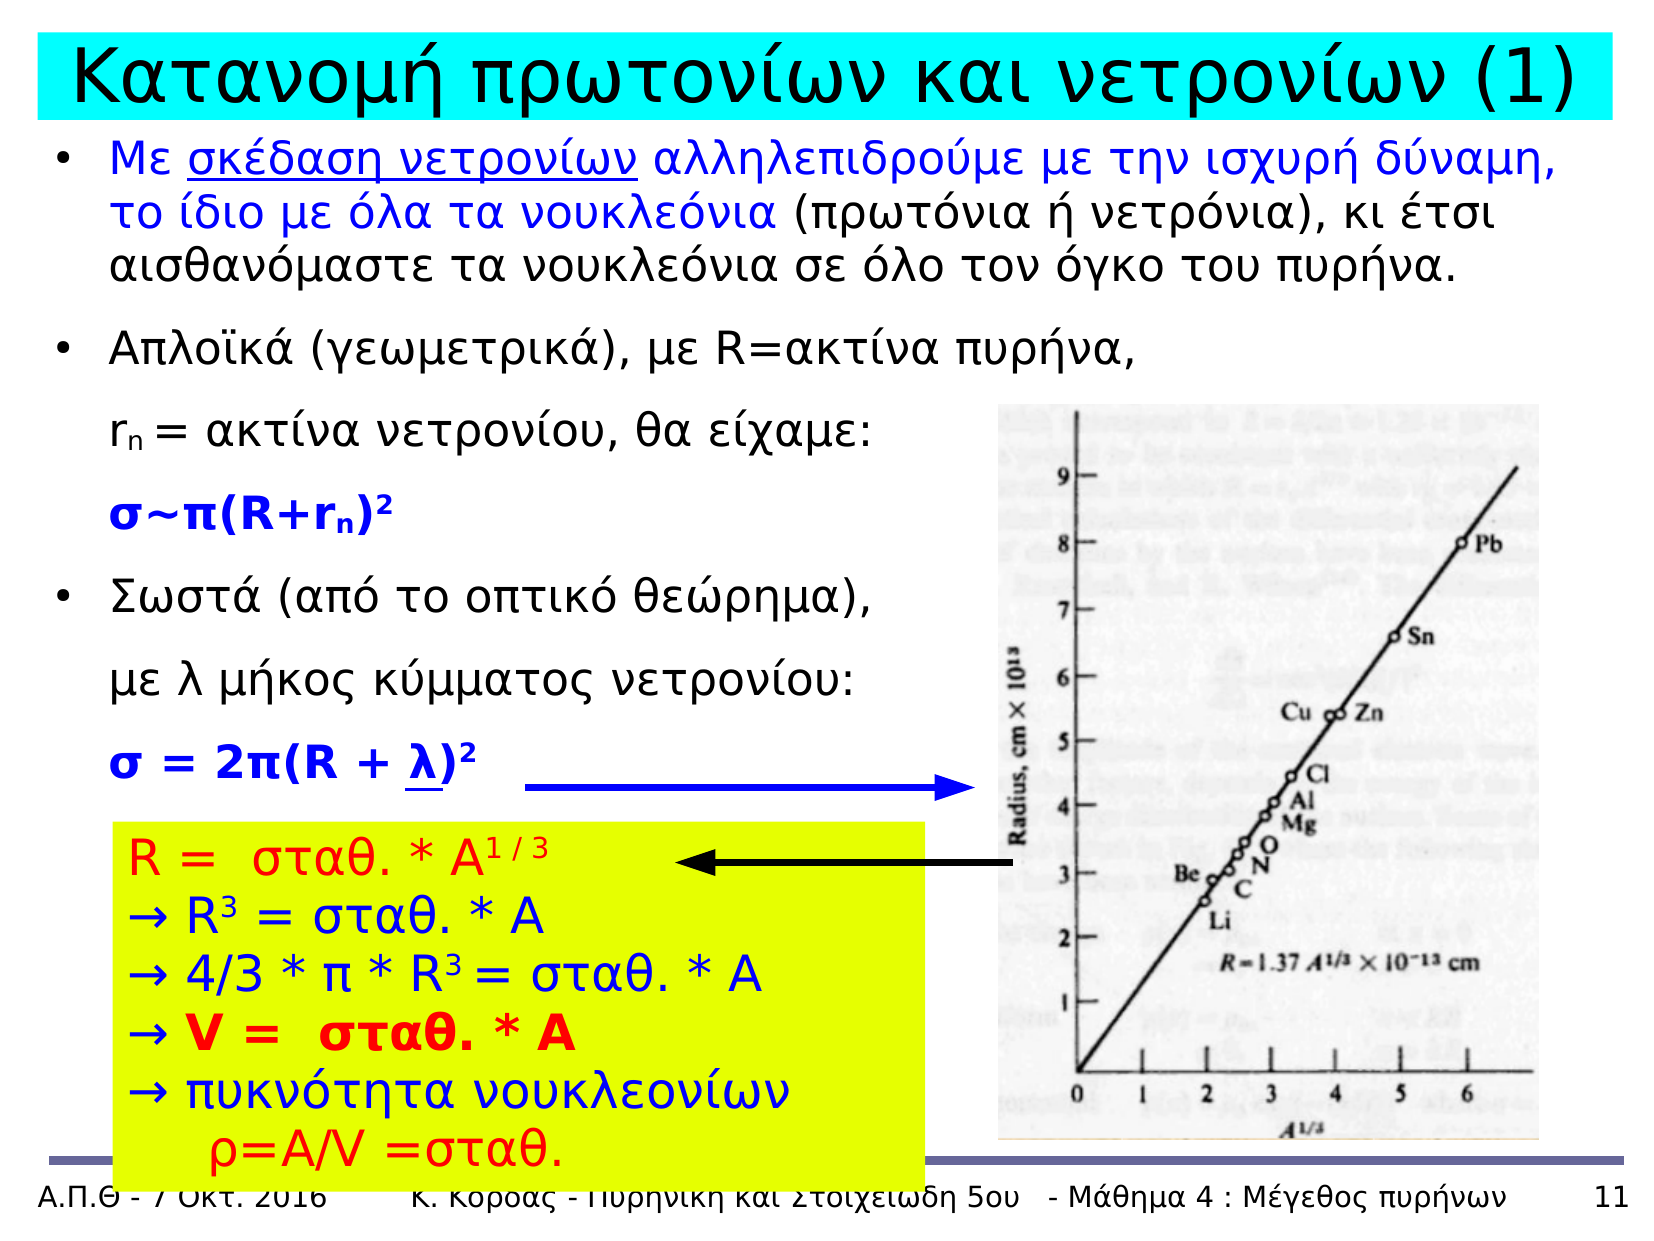

# Κατανομή πρωτονίων και νετρονίων (1)
Με σκέδαση νετρονίων αλληλεπιδρούμε με την ισχυρή δύναμη, το ίδιο με όλα τα νουκλεόνια (πρωτόνια ή νετρόνια), κι έτσι αισθανόμαστε τα νουκλεόνια σε όλο τον όγκο του πυρήνα.
Απλοϊκά (γεωμετρικά), με R=ακτίνα πυρήνα,
rn = ακτίνα νετρονίου, θα είχαμε:
σ~π(R+rn)2
Σωστά (από το οπτικό θεώρημα),
με λ μήκος κύμματος νετρονίου:
σ = 2π(R + λ)2
R = σταθ. * Α1 / 3
→ R3 = σταθ. * Α
→ 4/3 * π * R3 = σταθ. * Α
→ V = σταθ. * Α
→ πυκνότητα νουκλεονίων
 ρ=A/V =σταθ.
Α.Π.Θ - 7 Οκτ. 2016
Κ. Κορδάς - Πυρηνική και Στοιχειώδη 5ου - Μάθημα 4 : Mέγεθος πυρήνων
11